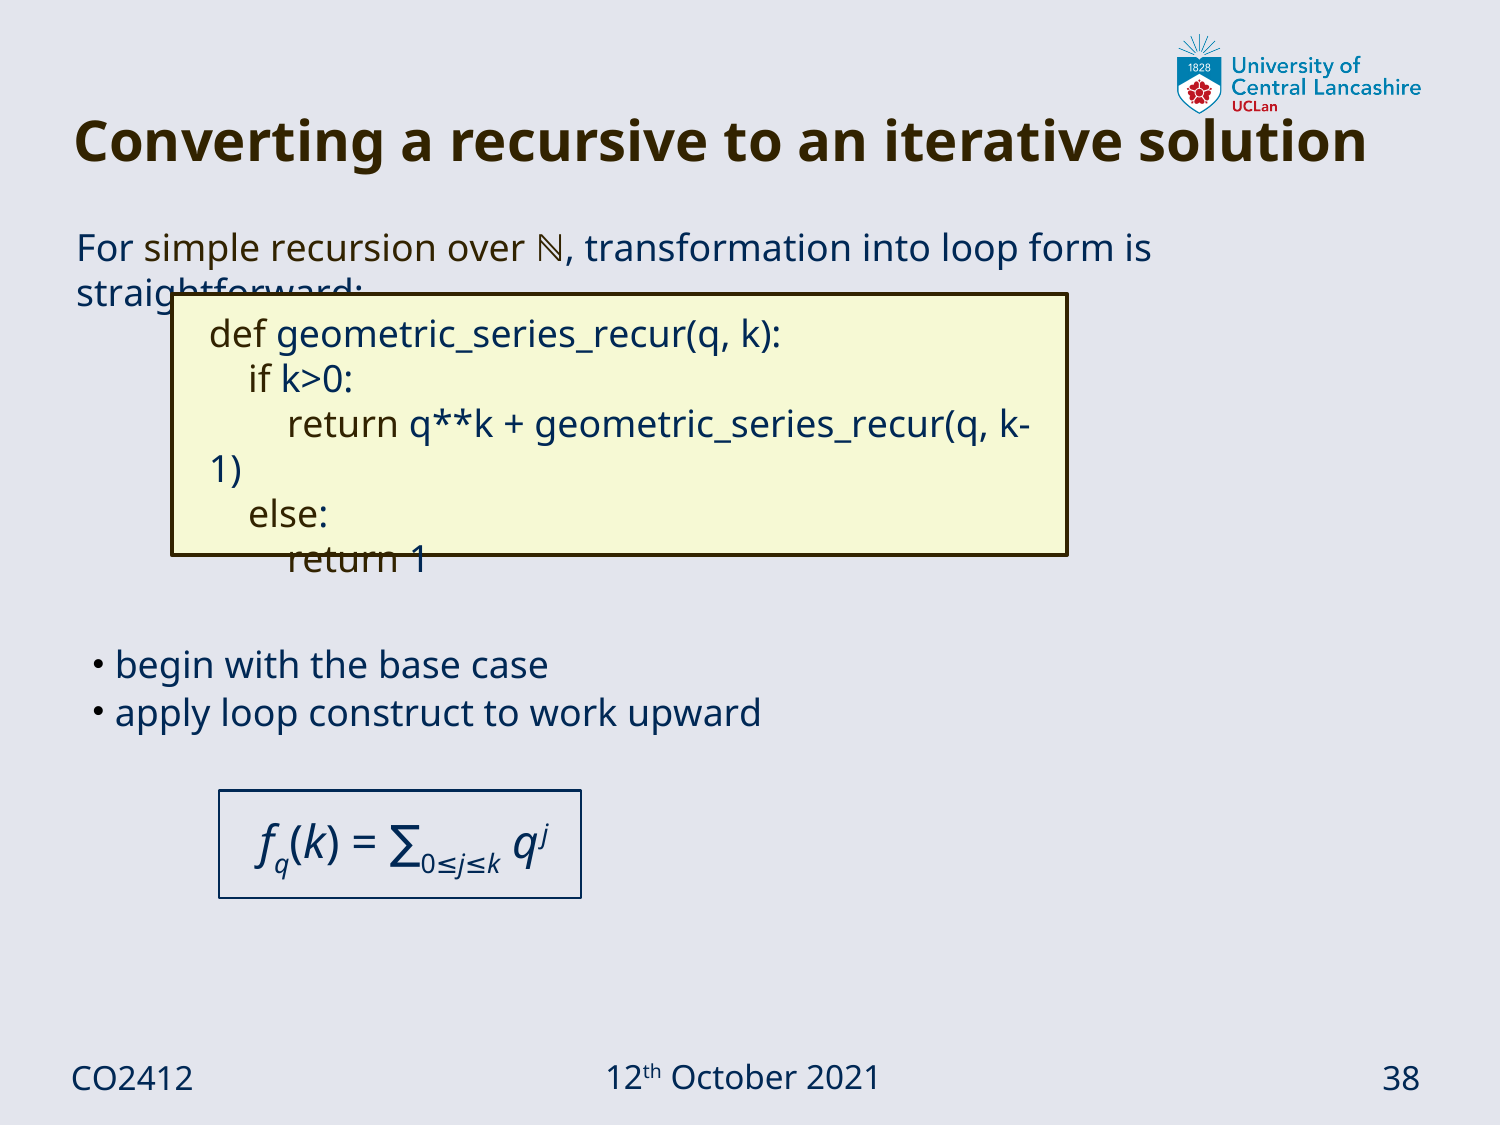

# Converting a recursive to an iterative solution
For simple recursion over ℕ, transformation into loop form is straightforward:
def geometric_series_recur(q, k):
 if k>0:
 return q**k + geometric_series_recur(q, k-1)
 else:
 return 1
 begin with the base case
 apply loop construct to work upward
fq(k) = ∑0≤j≤k q j